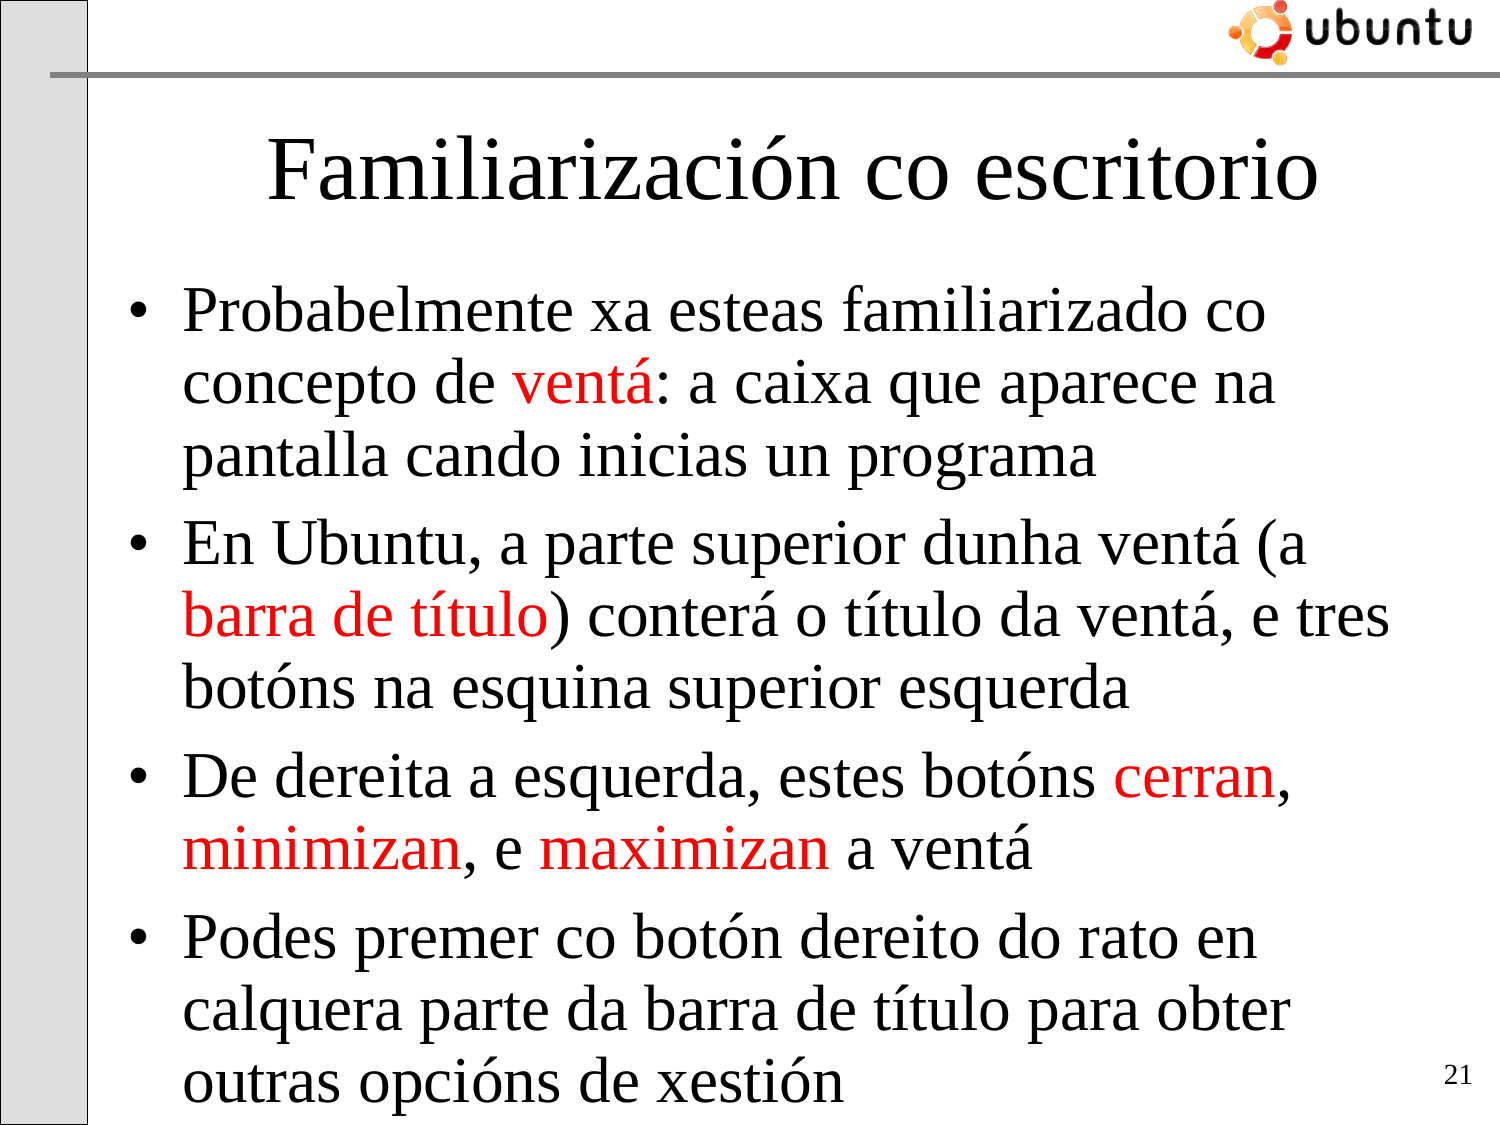

# Familiarización co escritorio
Probabelmente xa esteas familiarizado co concepto de ventá: a caixa que aparece na pantalla cando inicias un programa
En Ubuntu, a parte superior dunha ventá (a barra de título) conterá o título da ventá, e tres botóns na esquina superior esquerda
De dereita a esquerda, estes botóns cerran, minimizan, e maximizan a ventá
Podes premer co botón dereito do rato en calquera parte da barra de título para obter outras opcións de xestión
21